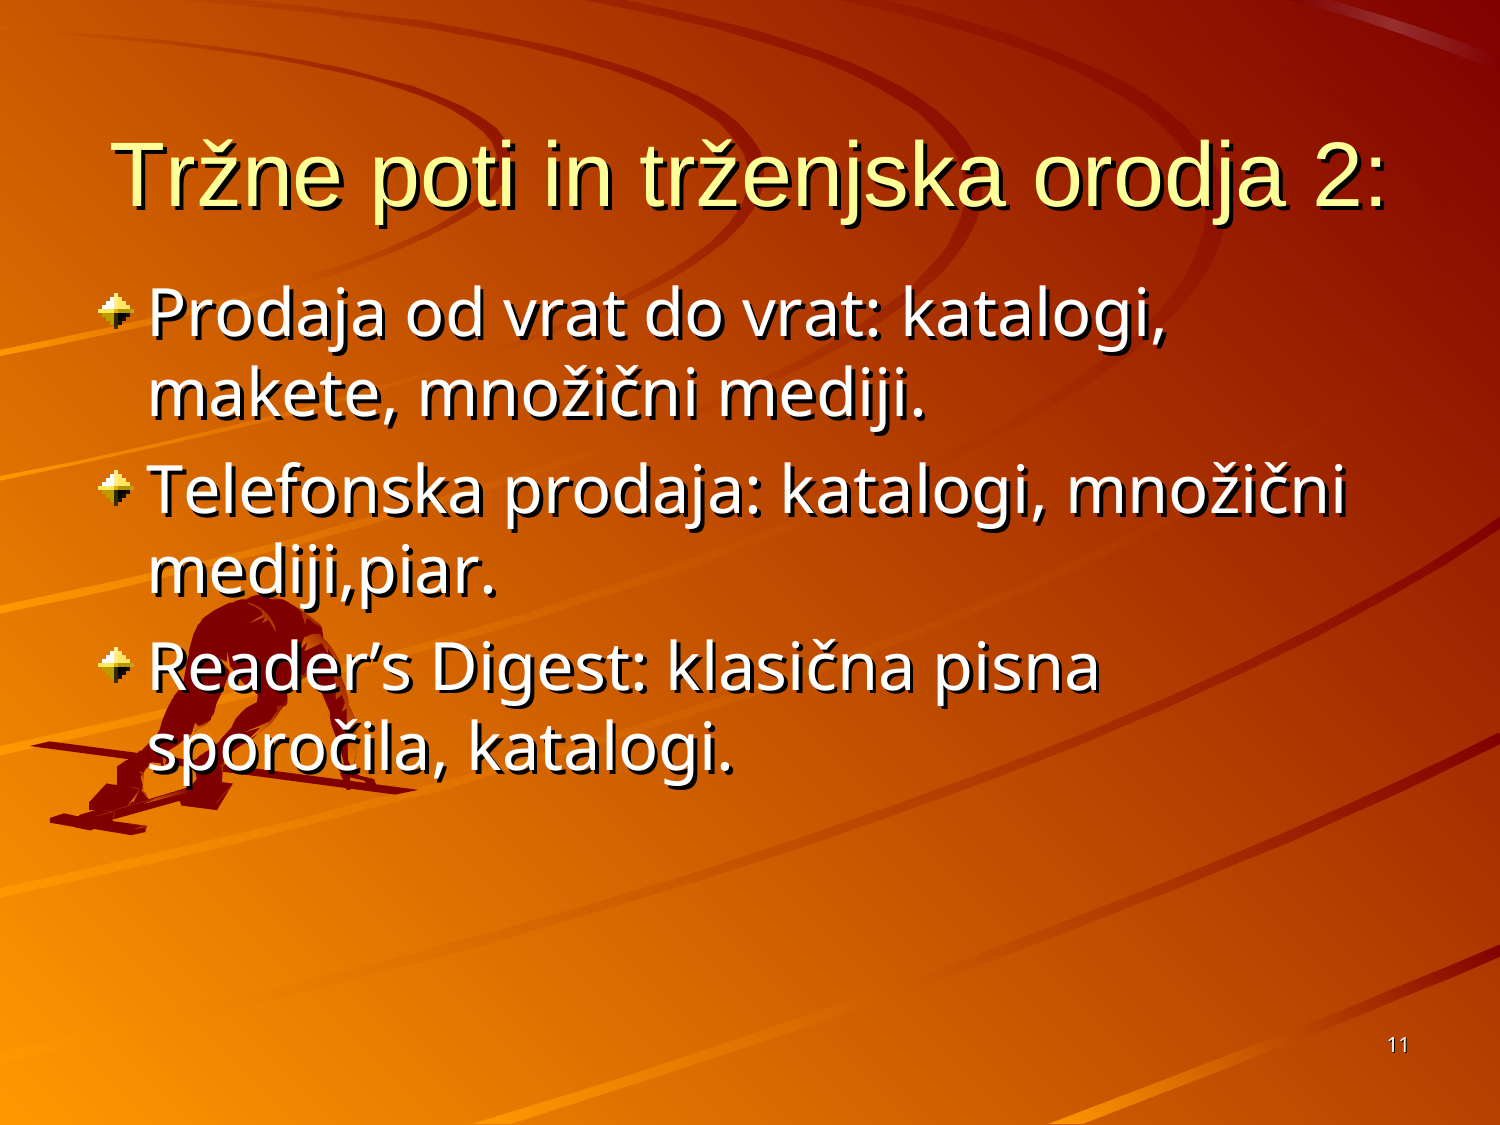

# Tržne poti in trženjska orodja 2:
Prodaja od vrat do vrat: katalogi, makete, množični mediji.
Telefonska prodaja: katalogi, množični mediji,piar.
Reader’s Digest: klasična pisna sporočila, katalogi.